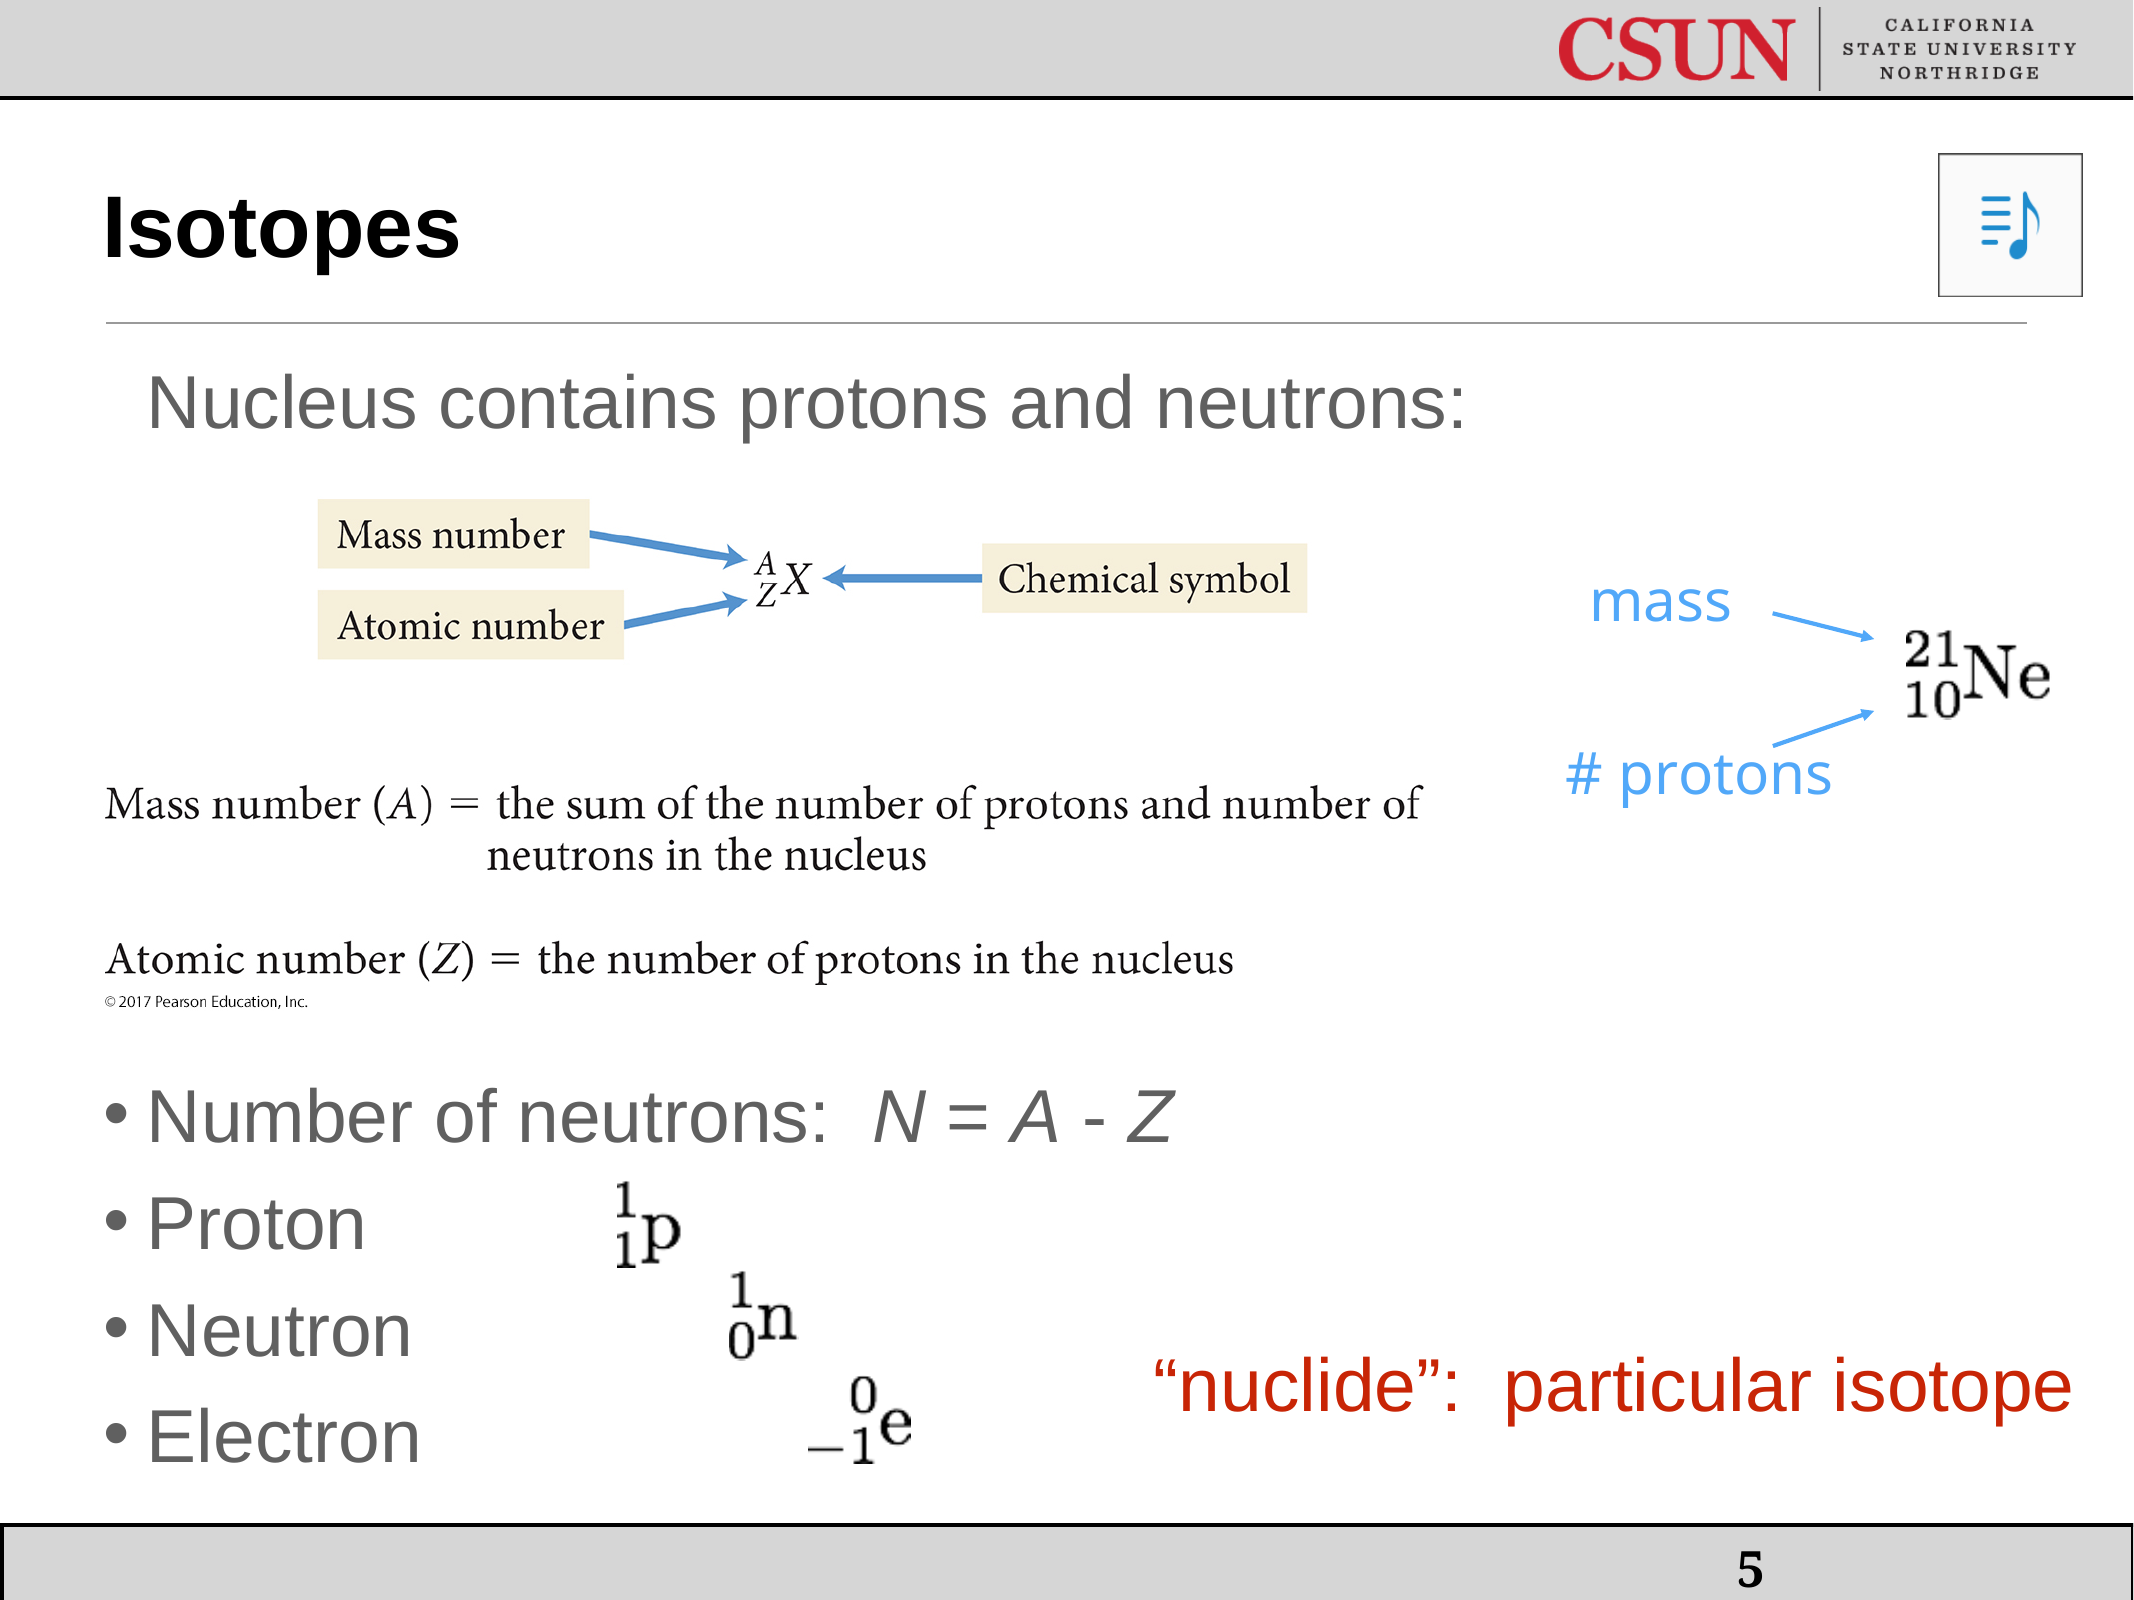

# Isotopes
Nucleus contains protons and neutrons:
mass
# protons
Number of neutrons: N = A - Z
Proton
Neutron
Electron
“nuclide”: particular isotope
5